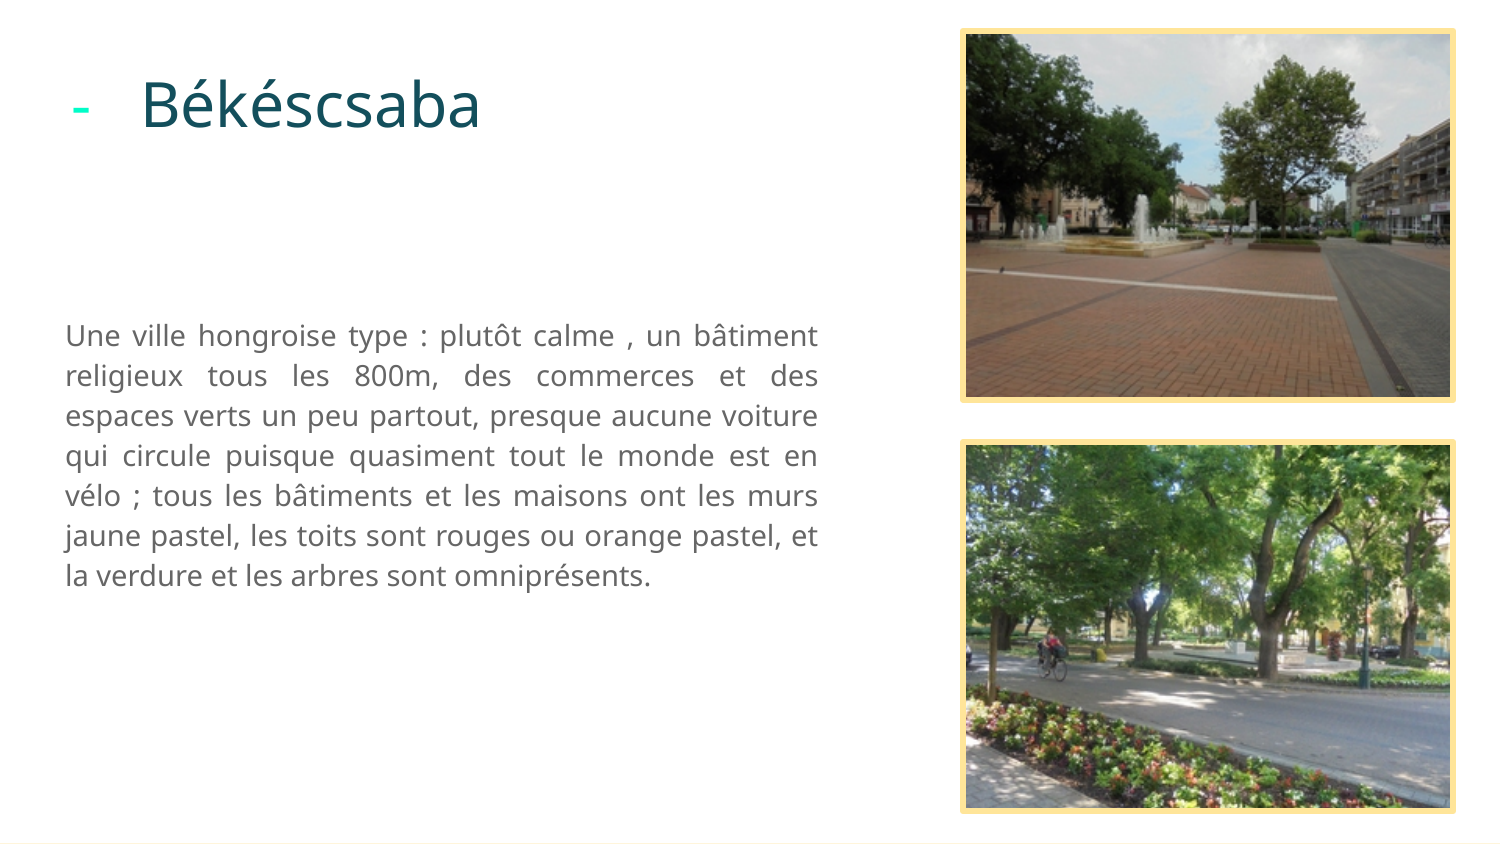

# Békéscsaba
Une ville hongroise type : plutôt calme , un bâtiment religieux tous les 800m, des commerces et des espaces verts un peu partout, presque aucune voiture qui circule puisque quasiment tout le monde est en vélo ; tous les bâtiments et les maisons ont les murs jaune pastel, les toits sont rouges ou orange pastel, et la verdure et les arbres sont omniprésents.